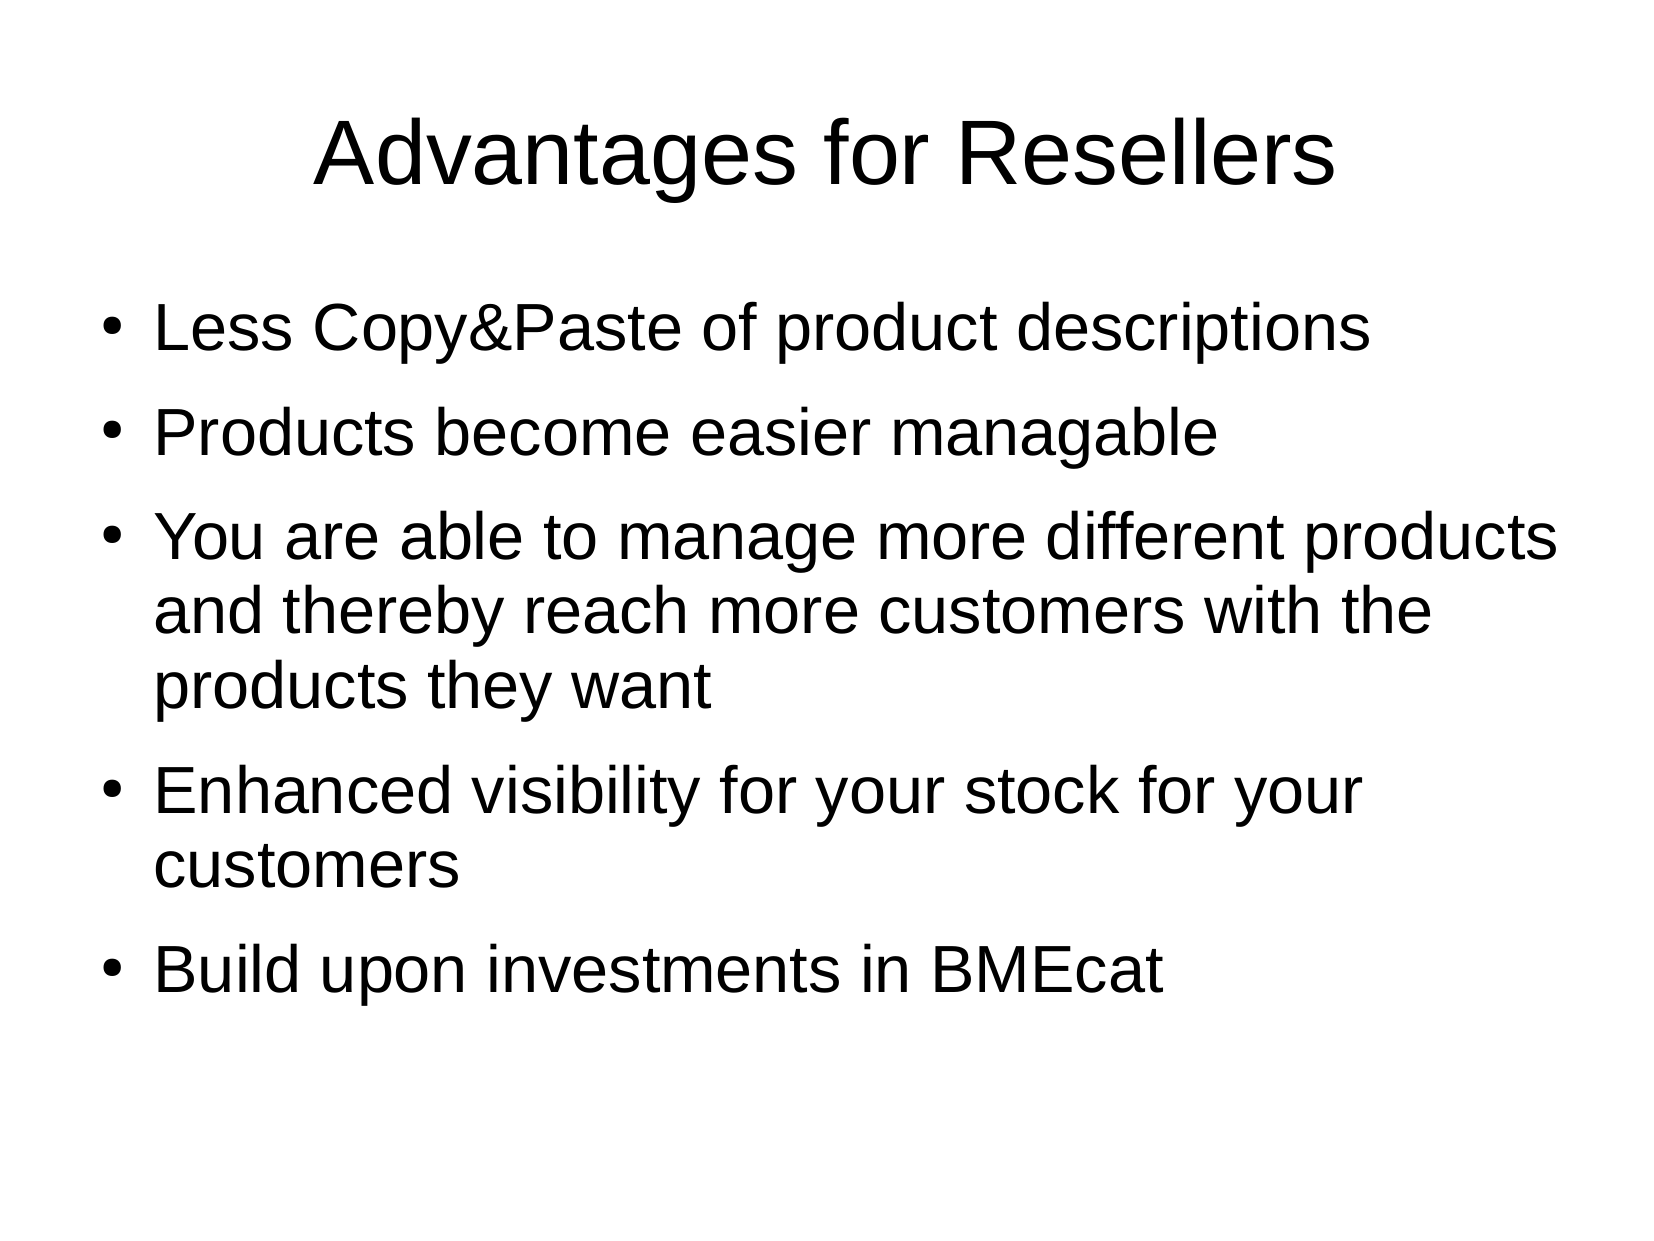

# Advantages for Resellers
Less Copy&Paste of product descriptions
Products become easier managable
You are able to manage more different products and thereby reach more customers with the products they want
Enhanced visibility for your stock for your customers
Build upon investments in BMEcat